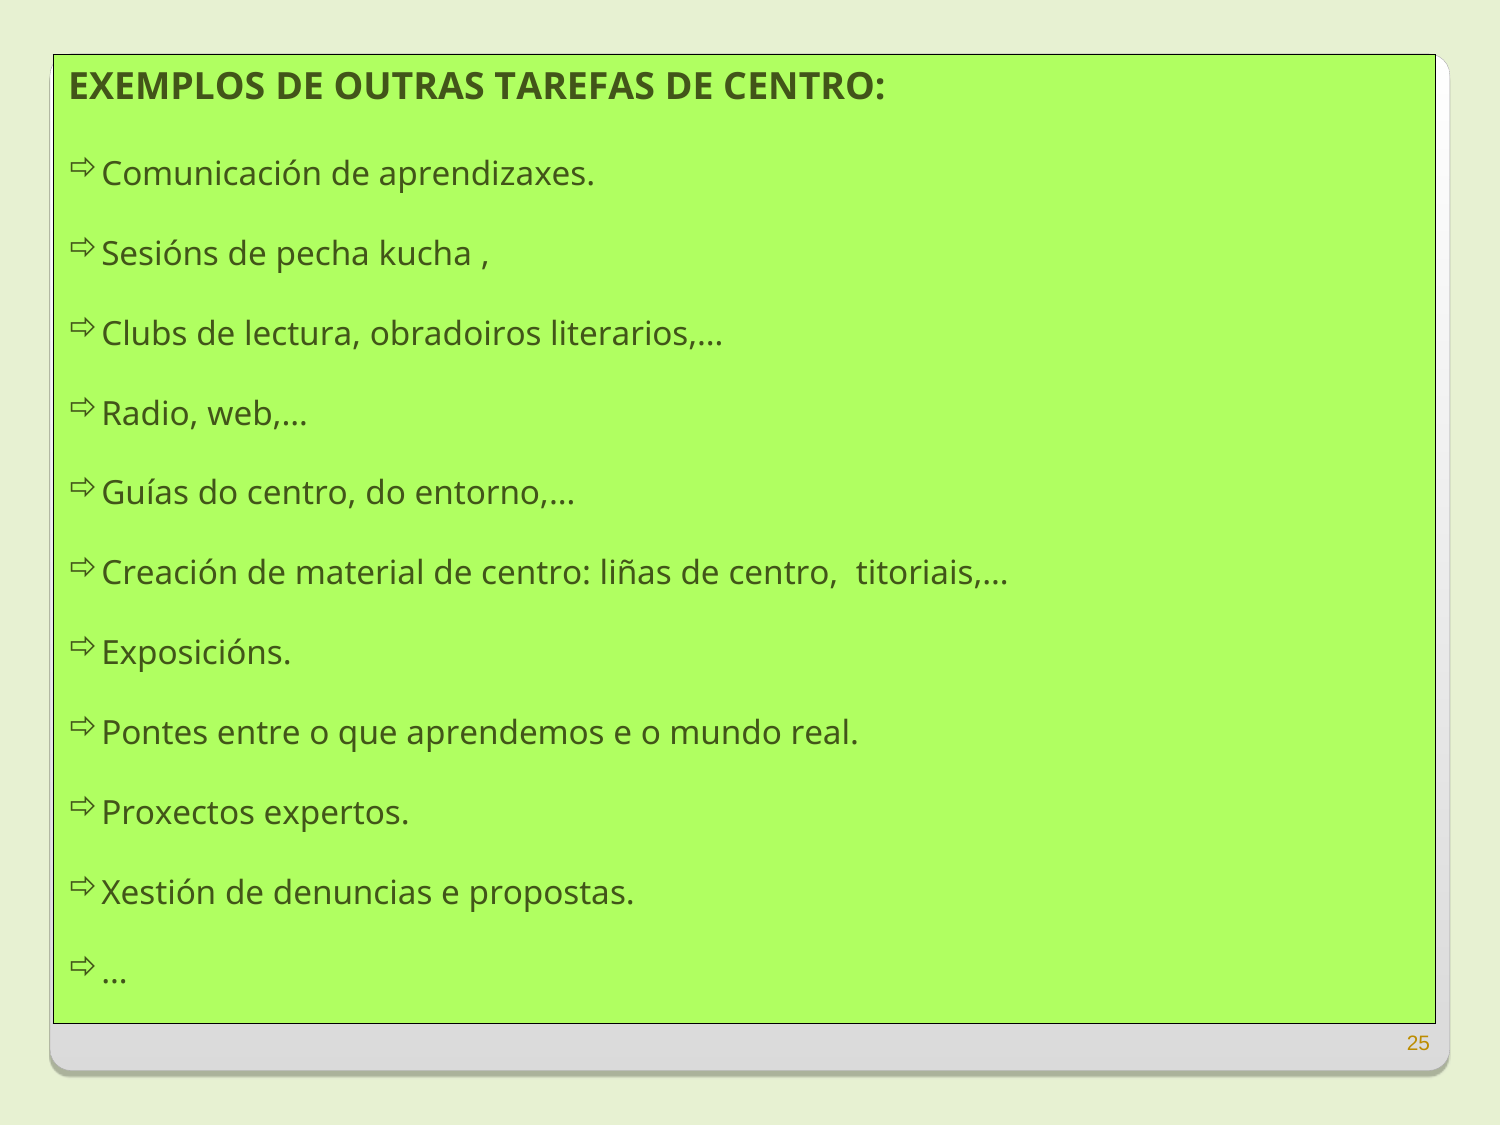

| EXEMPLOS DE OUTRAS TAREFAS DE CENTRO: Comunicación de aprendizaxes. Sesións de pecha kucha , Clubs de lectura, obradoiros literarios,… Radio, web,… Guías do centro, do entorno,… Creación de material de centro: liñas de centro, titoriais,… Exposicións. Pontes entre o que aprendemos e o mundo real. Proxectos expertos. Xestión de denuncias e propostas. … |
| --- |